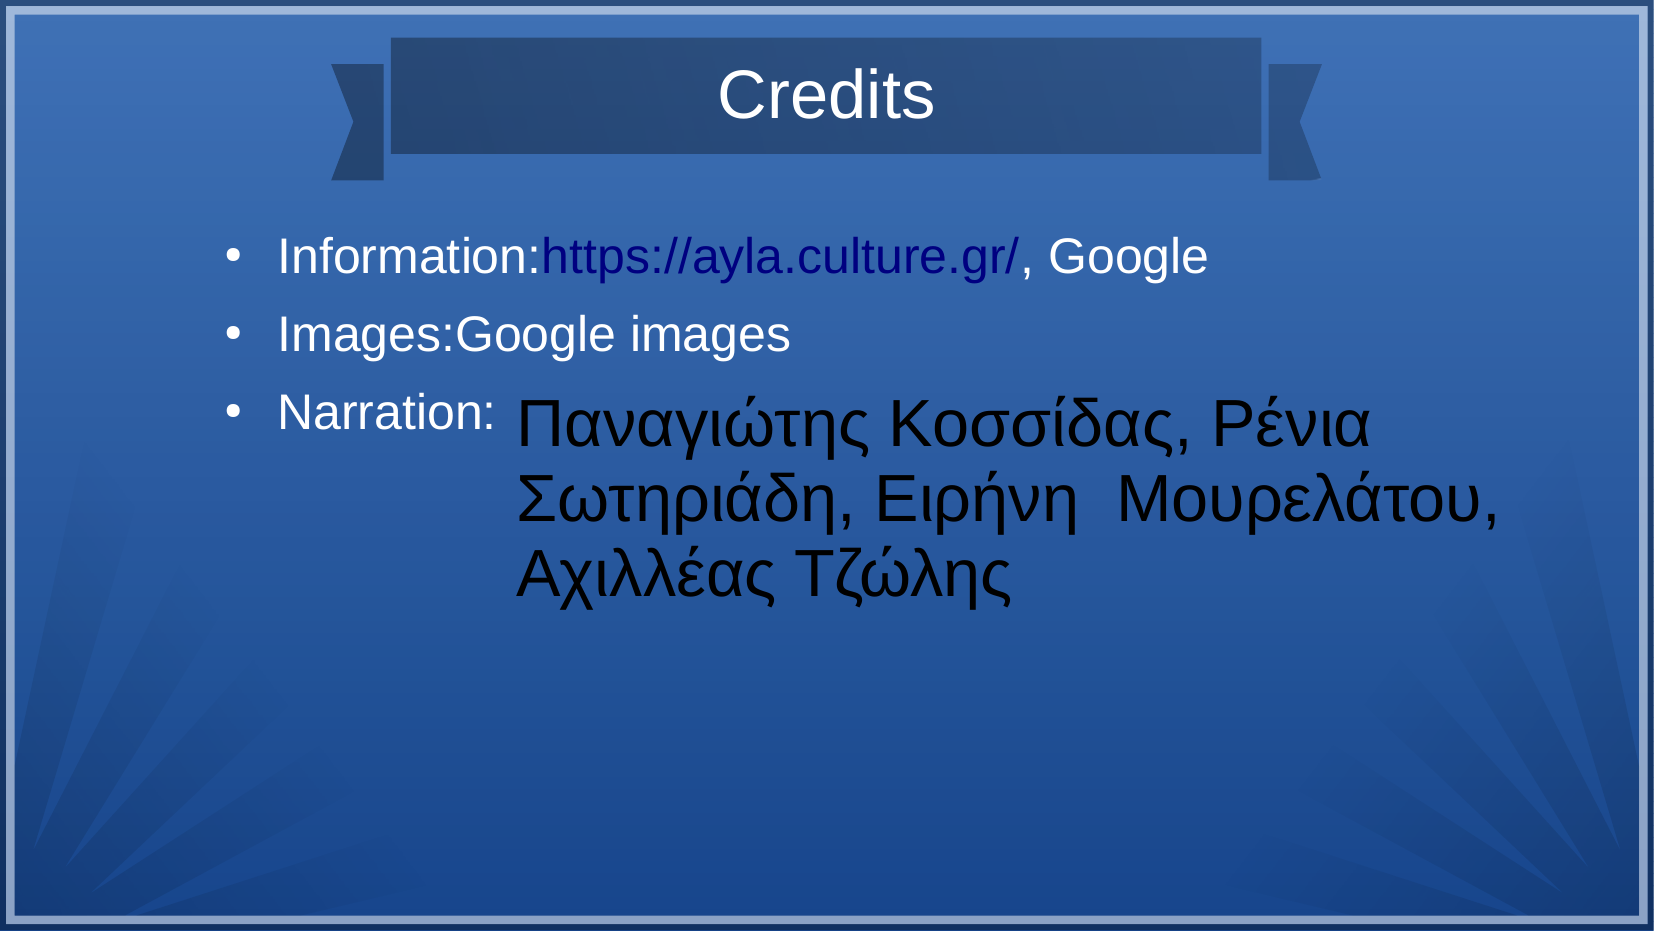

# Credits
Information:https://ayla.culture.gr/, Google
Images:Google images
Narration:
Παναγιώτης Κοσσίδας, Ρένια Σωτηριάδη, Ειρήνη Μουρελάτου, Αχιλλέας Τζώλης